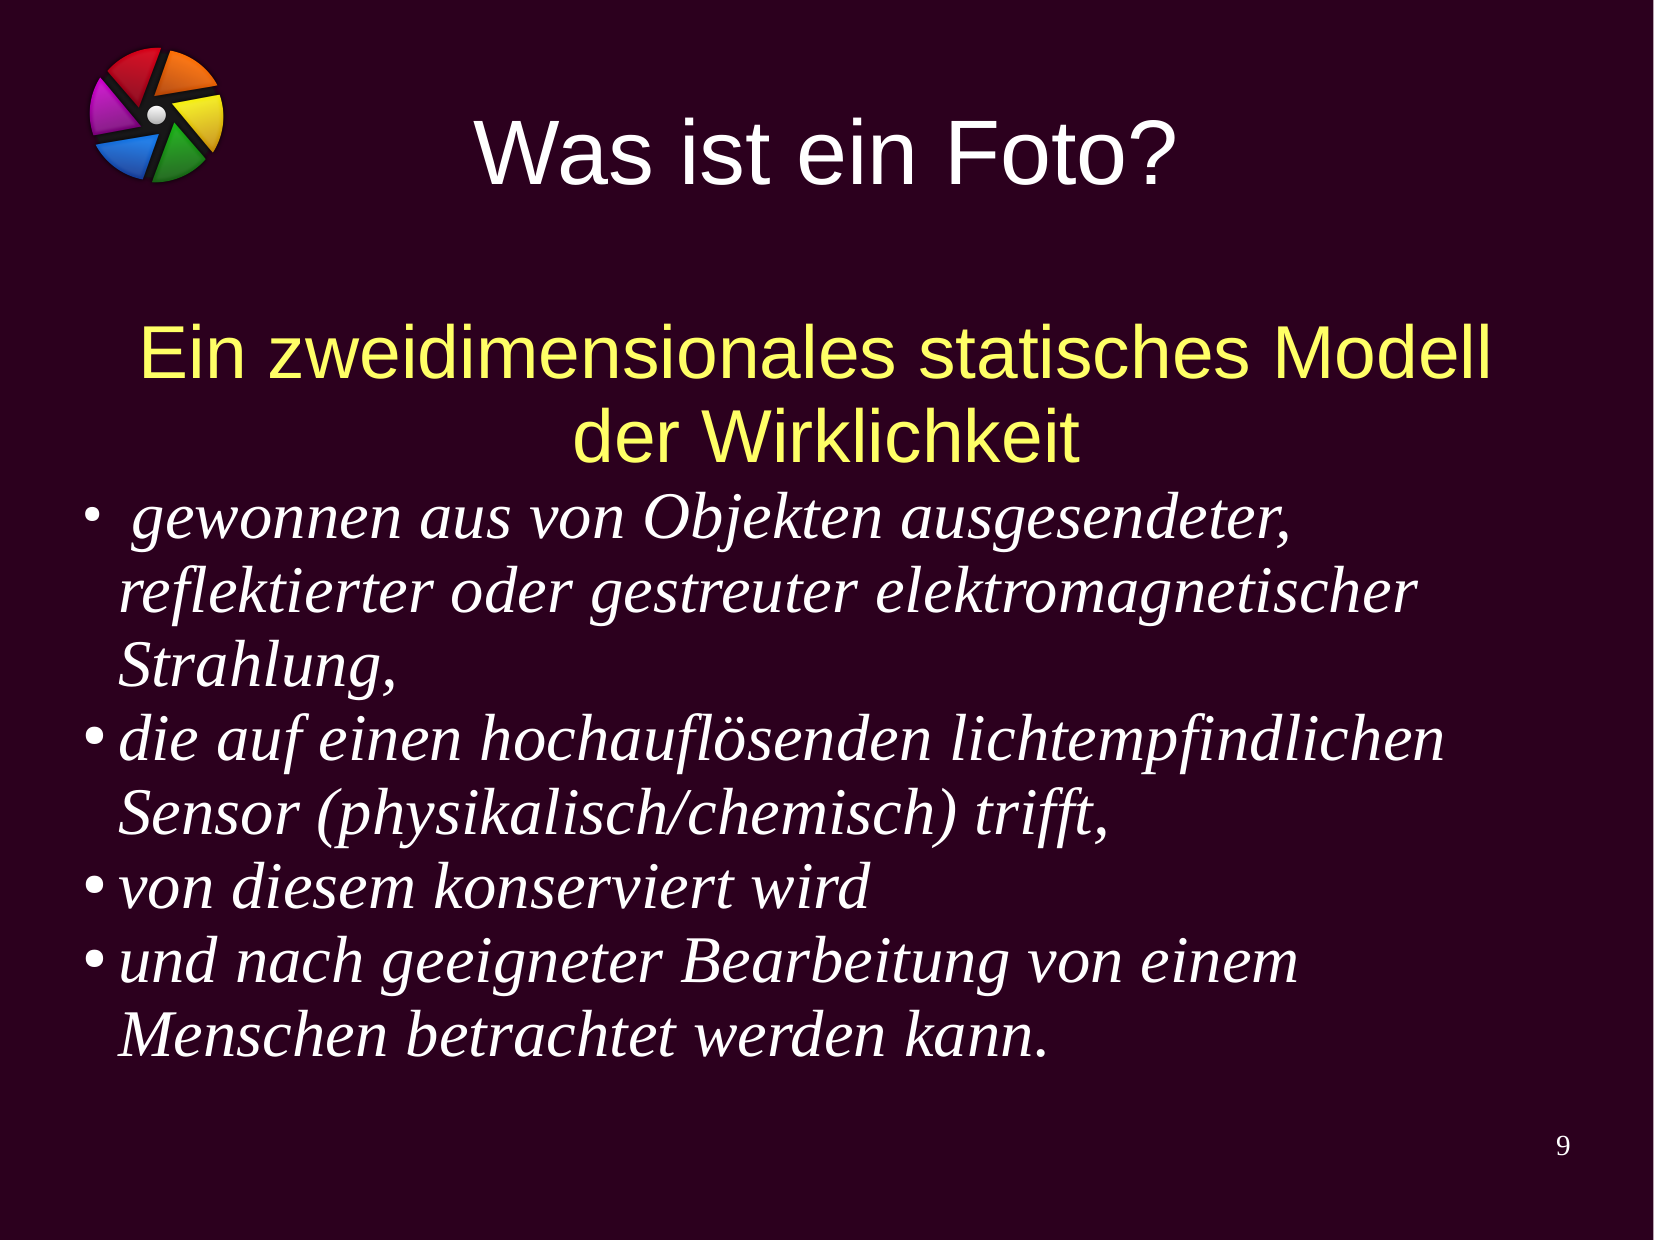

# Was ist ein Foto?
Ein zweidimensionales statisches Modell
der Wirklichkeit
 gewonnen aus von Objekten ausgesendeter, reflektierter oder gestreuter elektromagnetischer Strahlung,
die auf einen hochauflösenden lichtempfindlichen Sensor (physikalisch/chemisch) trifft,
von diesem konserviert wird
und nach geeigneter Bearbeitung von einem Menschen betrachtet werden kann.
9